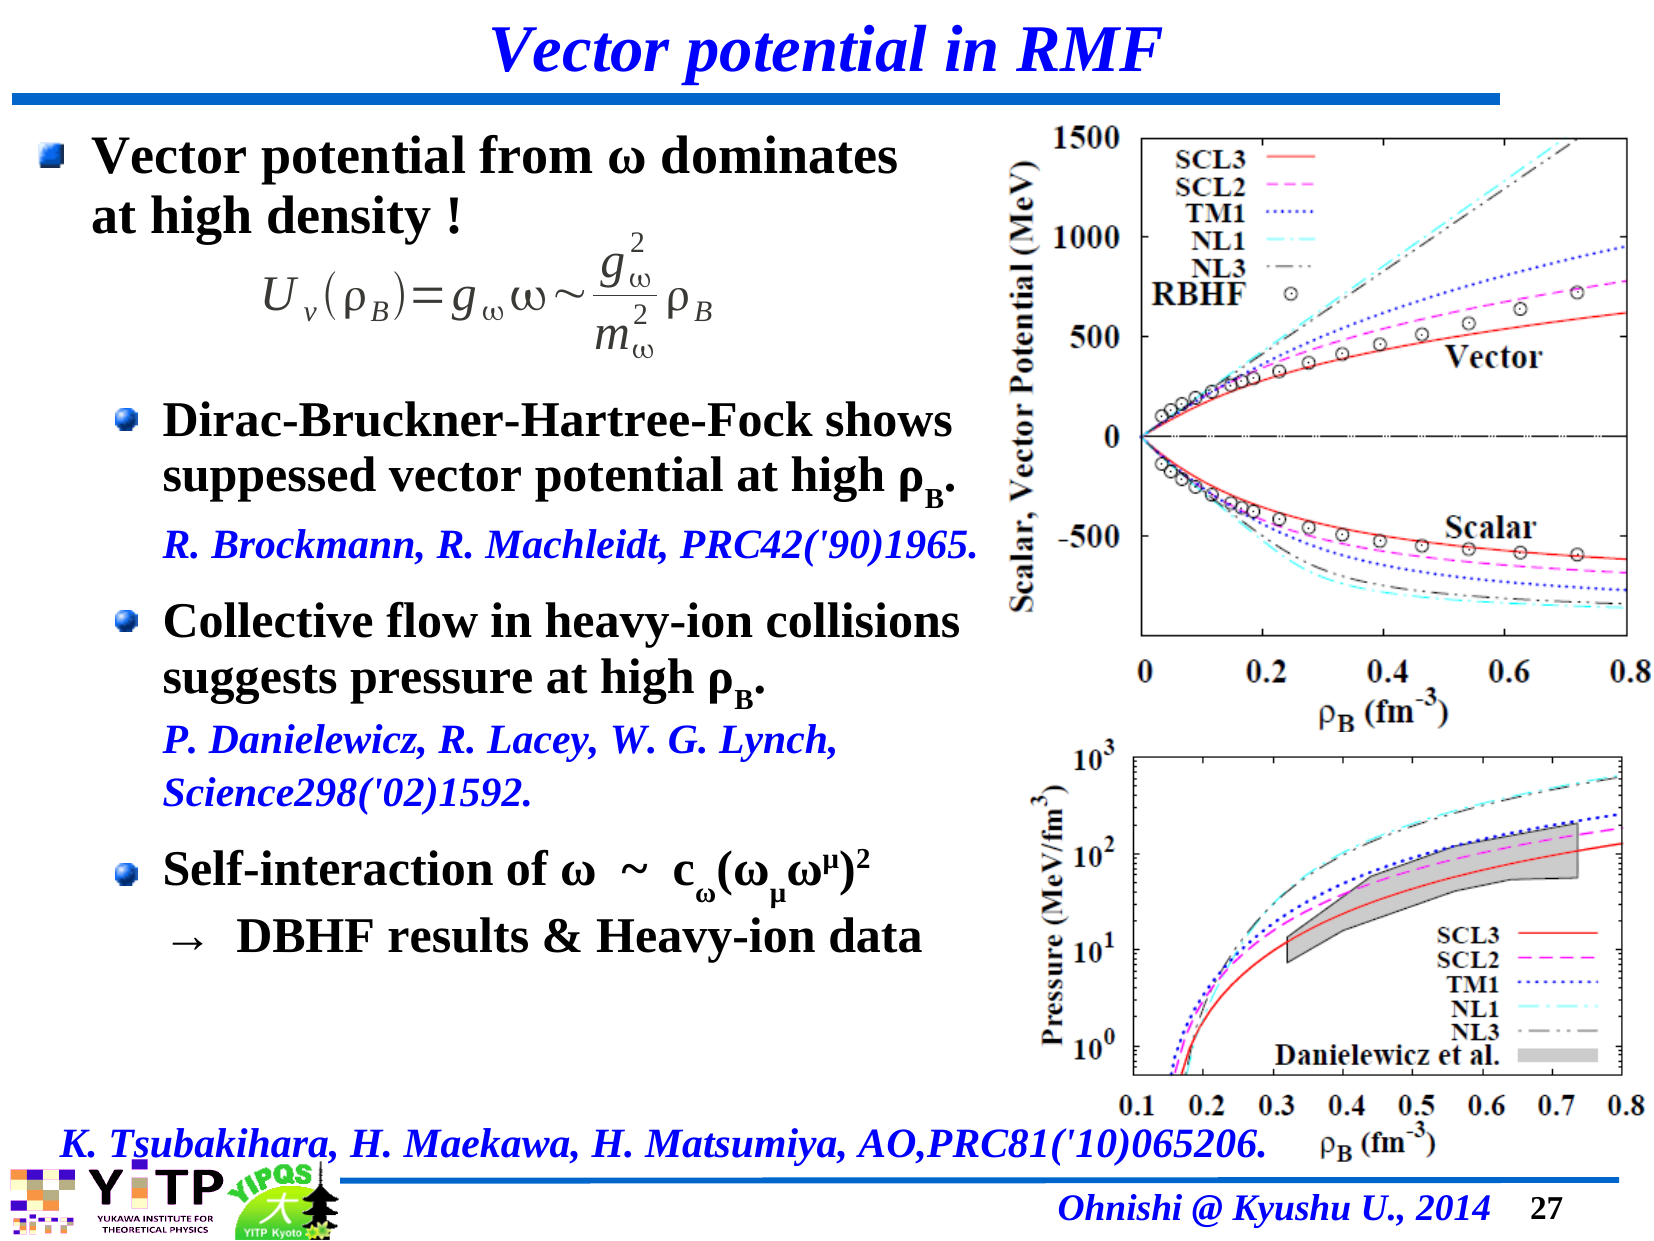

# Vector potential in RMF
Vector potential from ω dominates
at high density !
Dirac-Bruckner-Hartree-Fock shows
suppessed vector potential at high ρB.
R. Brockmann, R. Machleidt, PRC42('90)1965.
Collective flow in heavy-ion collisions
suggests pressure at high ρB.
P. Danielewicz, R. Lacey, W. G. Lynch,
Science298('02)1592.
Self-interaction of ω ~ cω(ωμωμ)2
→	DBHF results & Heavy-ion data
K. Tsubakihara, H. Maekawa, H. Matsumiya, AO,PRC81('10)065206.